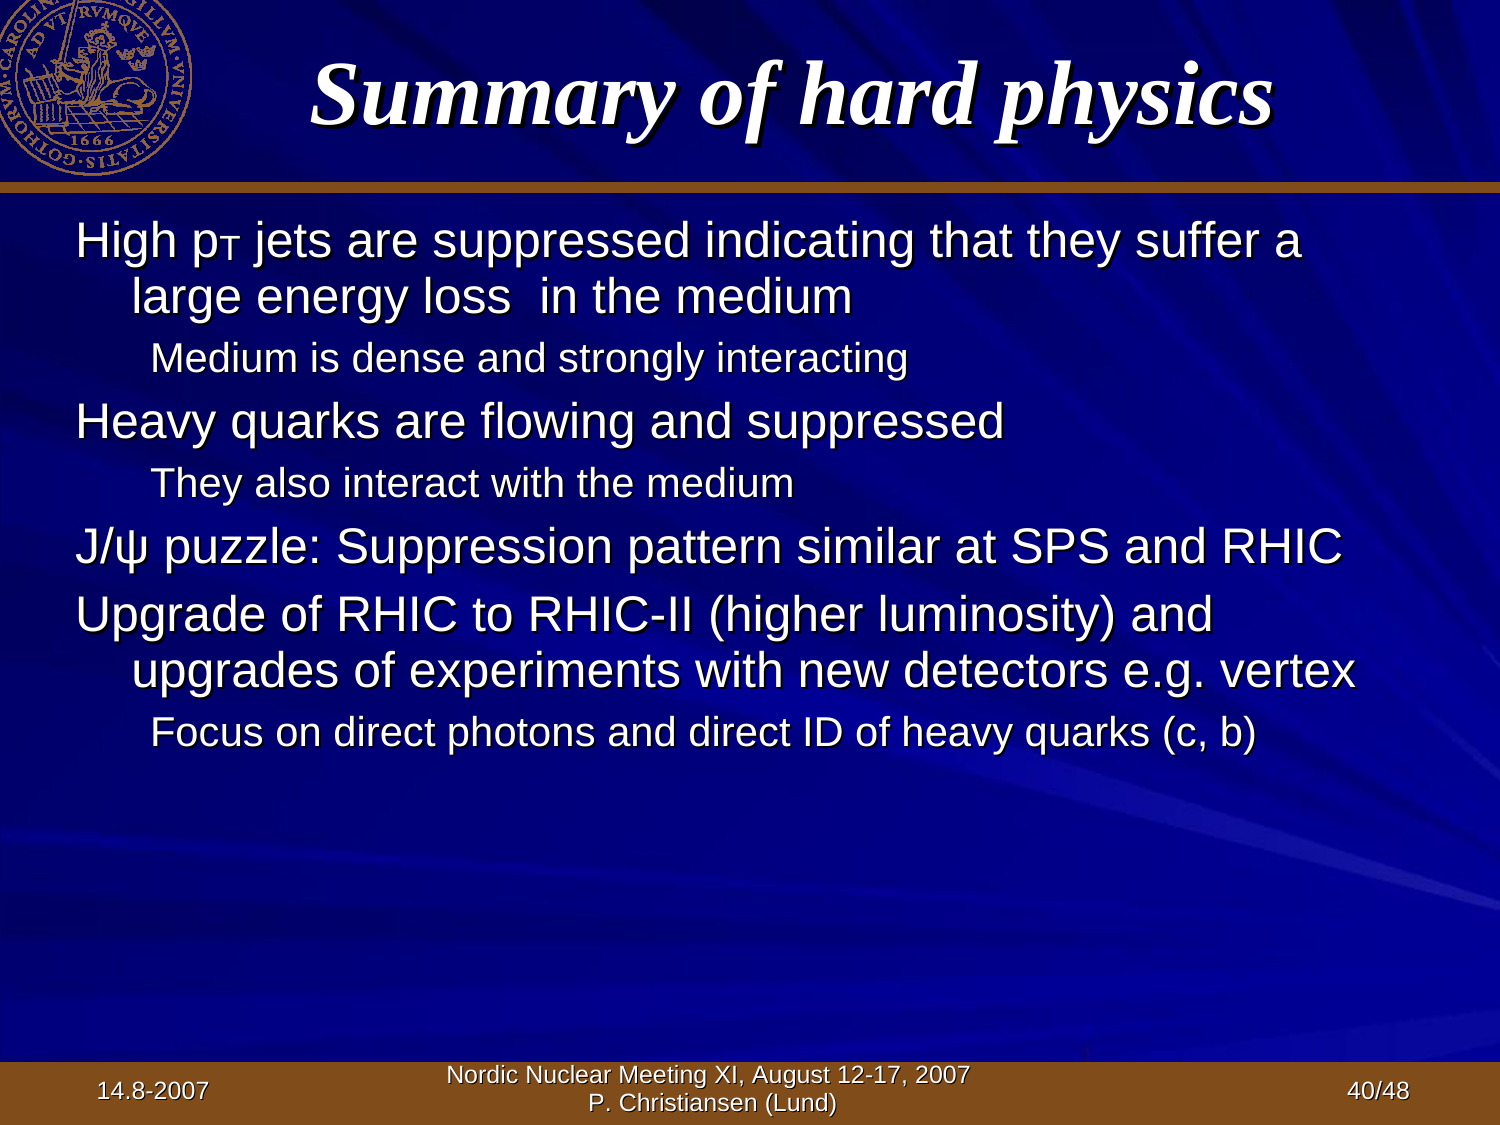

# Summary of hard physics
High pT jets are suppressed indicating that they suffer a large energy loss in the medium
Medium is dense and strongly interacting
Heavy quarks are flowing and suppressed
They also interact with the medium
J/ψ puzzle: Suppression pattern similar at SPS and RHIC
Upgrade of RHIC to RHIC-II (higher luminosity) and upgrades of experiments with new detectors e.g. vertex
Focus on direct photons and direct ID of heavy quarks (c, b)
40